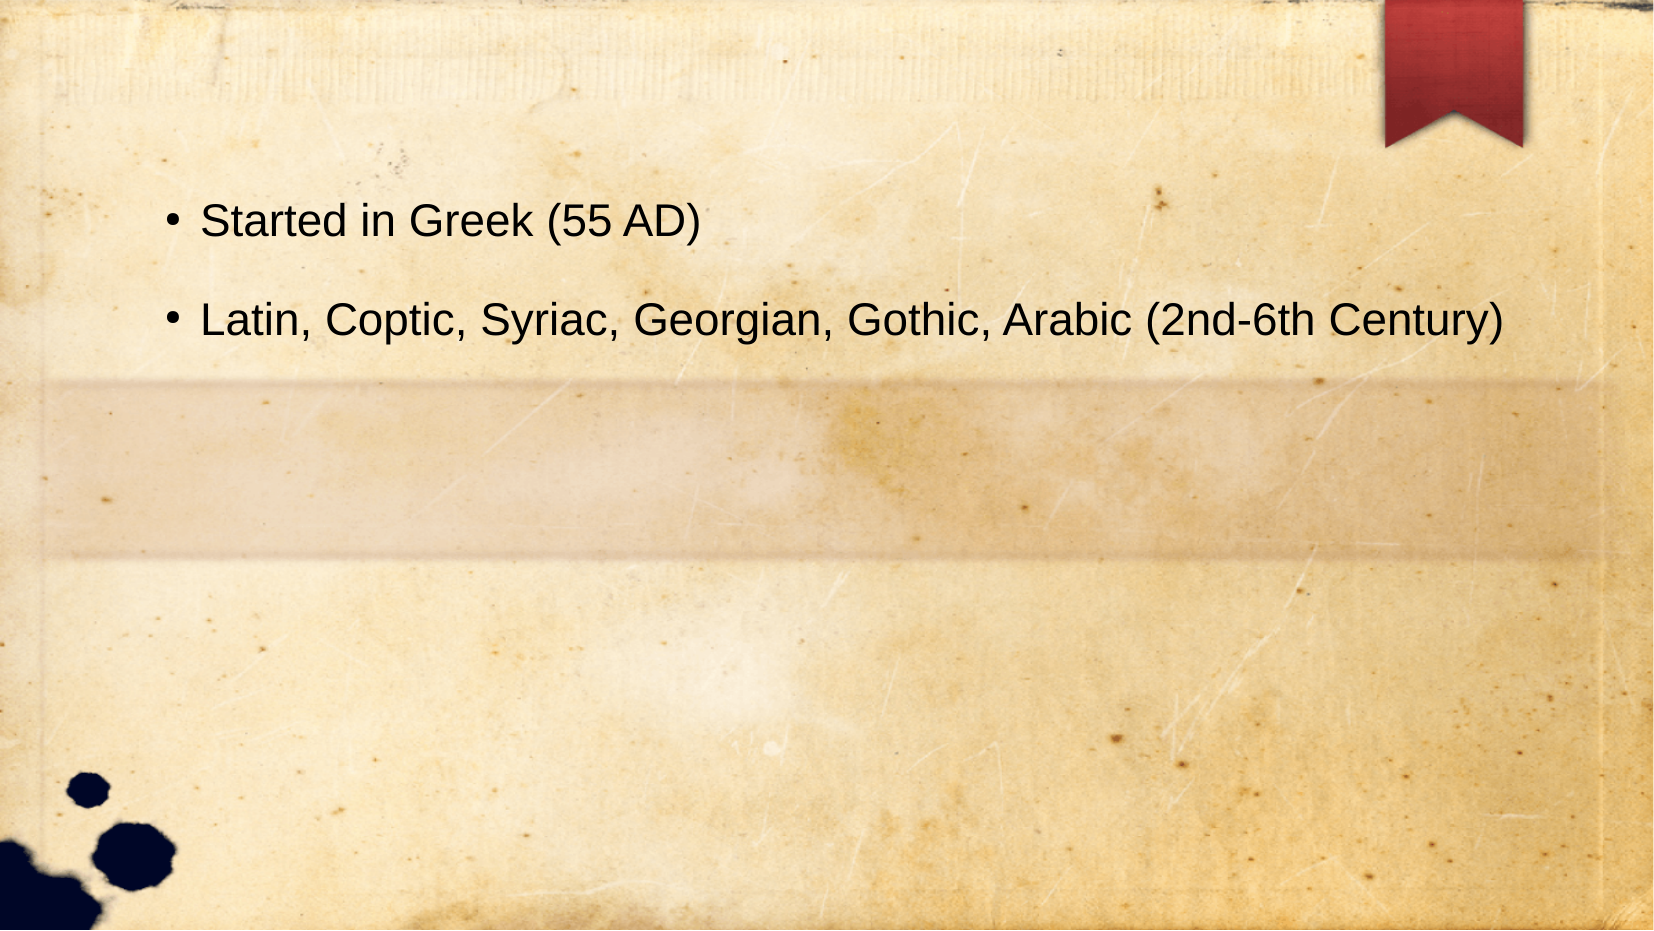

Started in Greek (55 AD)
Latin, Coptic, Syriac, Georgian, Gothic, Arabic (2nd-6th Century)